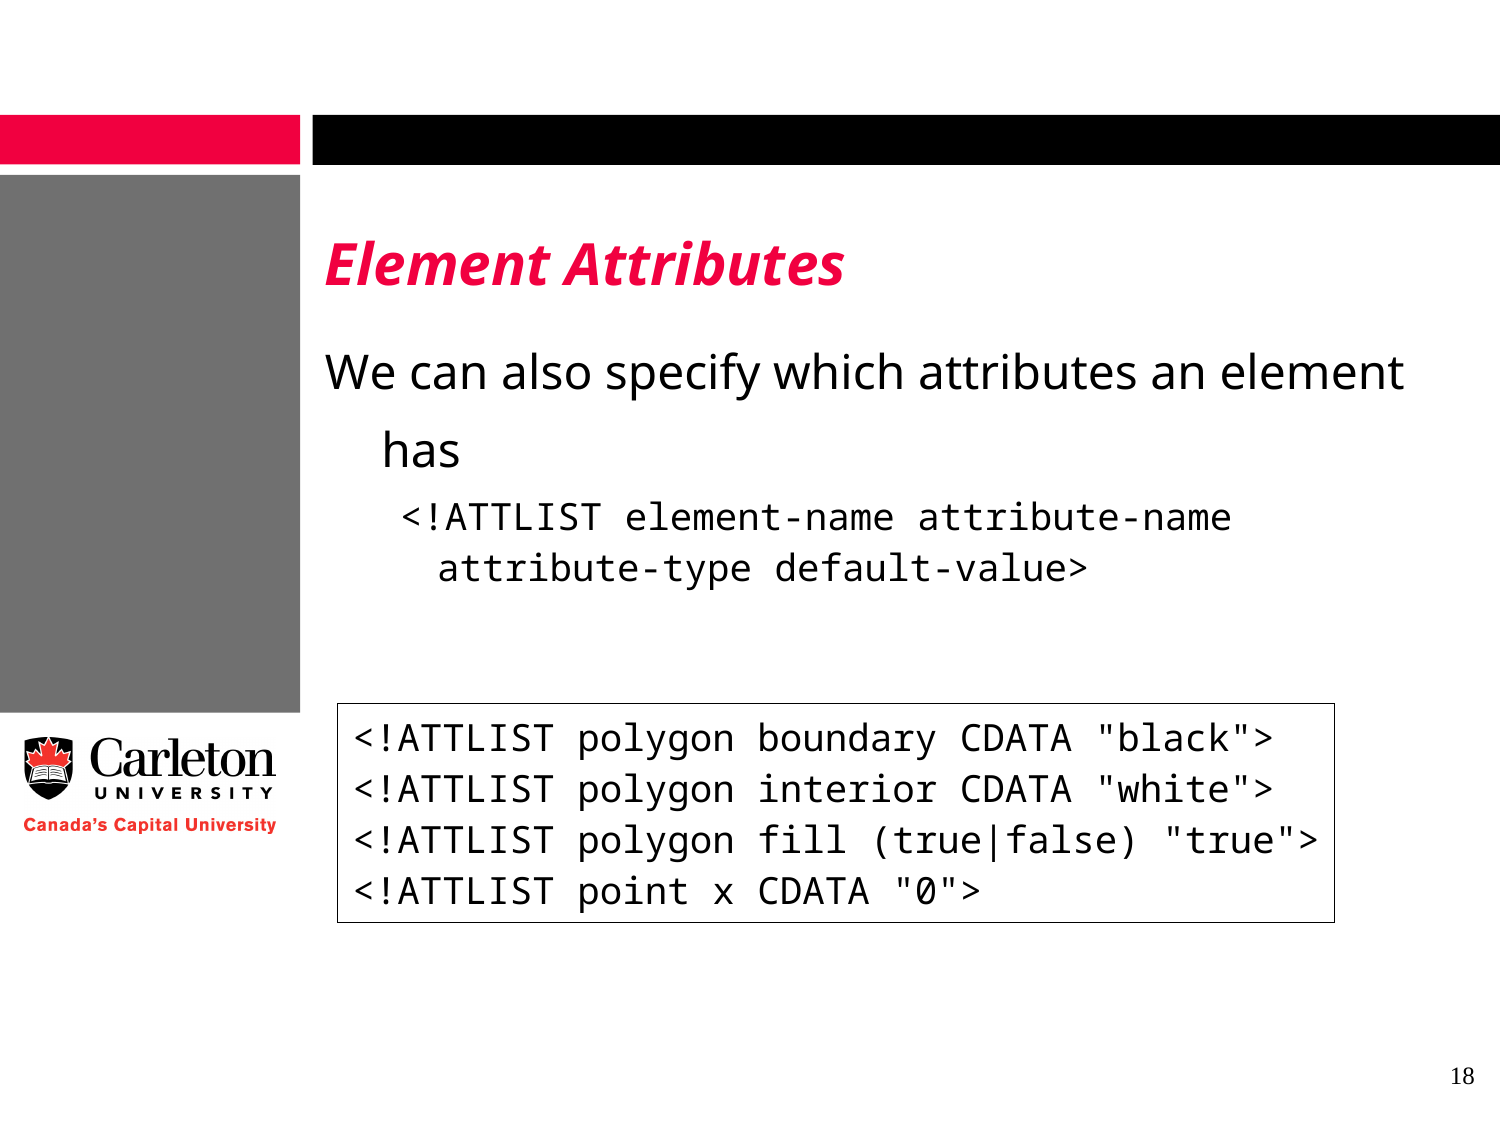

# Element Attributes
We can also specify which attributes an element has
<!ATTLIST element-name attribute-name attribute-type default-value>
<!ATTLIST polygon boundary CDATA "black">
<!ATTLIST polygon interior CDATA "white">
<!ATTLIST polygon fill (true|false) "true">
<!ATTLIST point x CDATA "0">
18